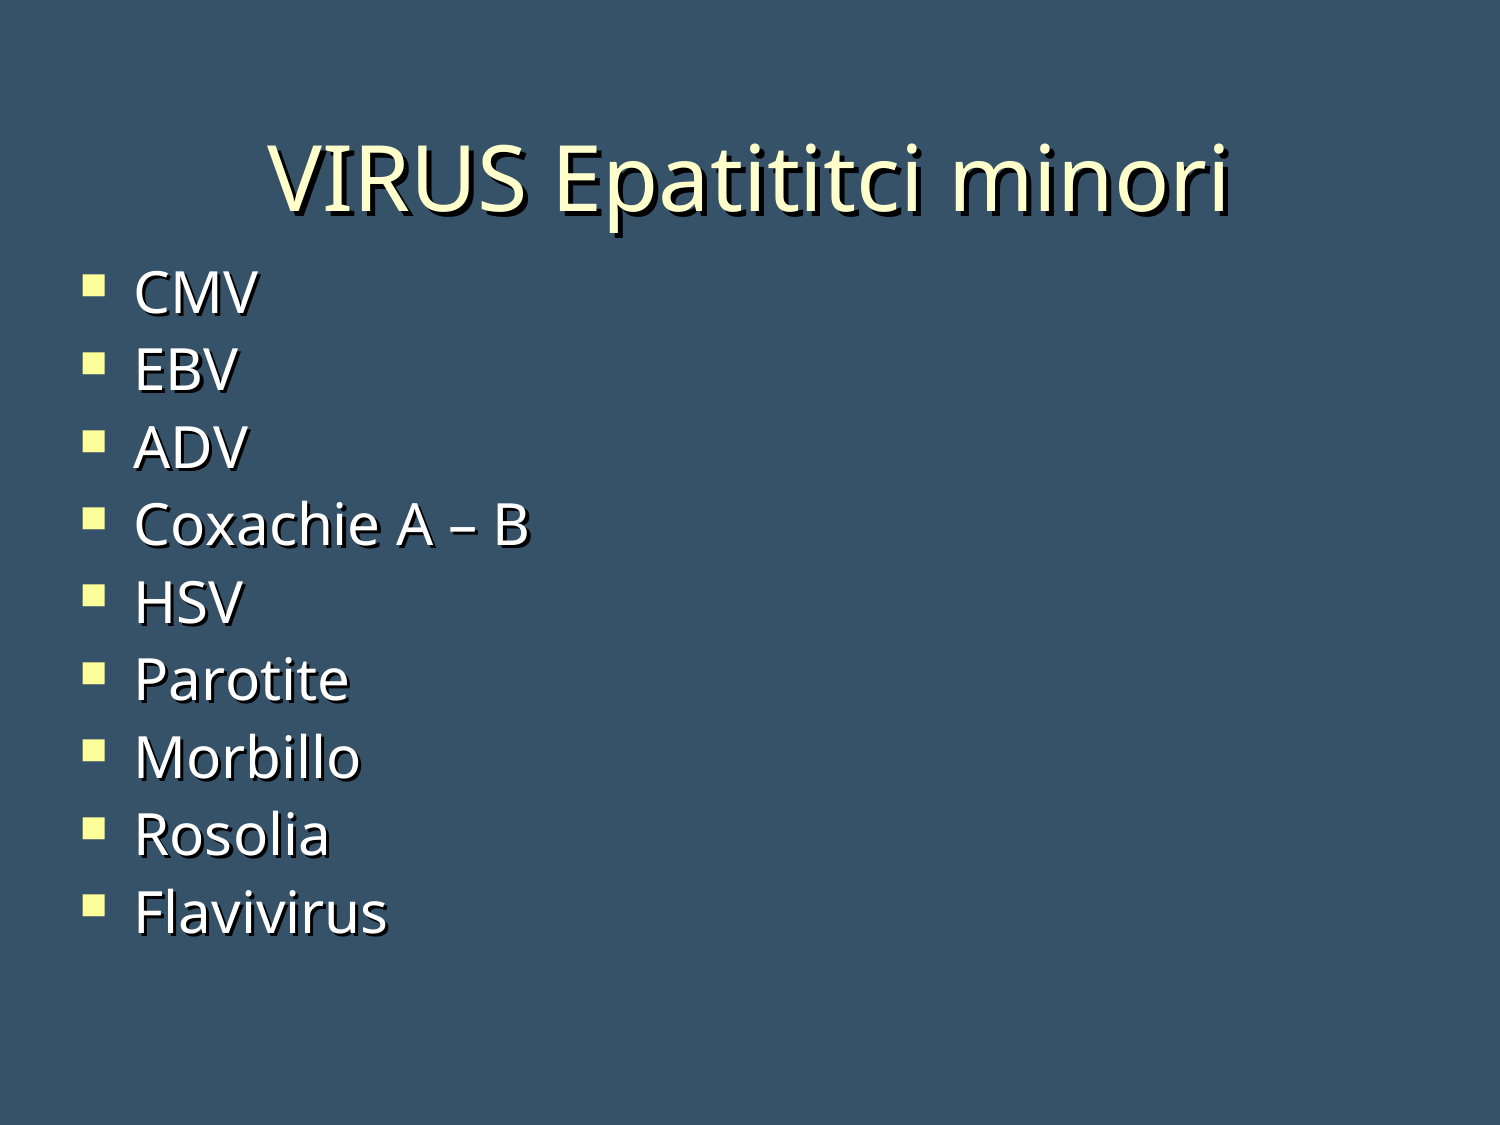

VIRUS Epatititci minori
CMV
EBV
ADV
Coxachie A – B
HSV
Parotite
Morbillo
Rosolia
Flavivirus